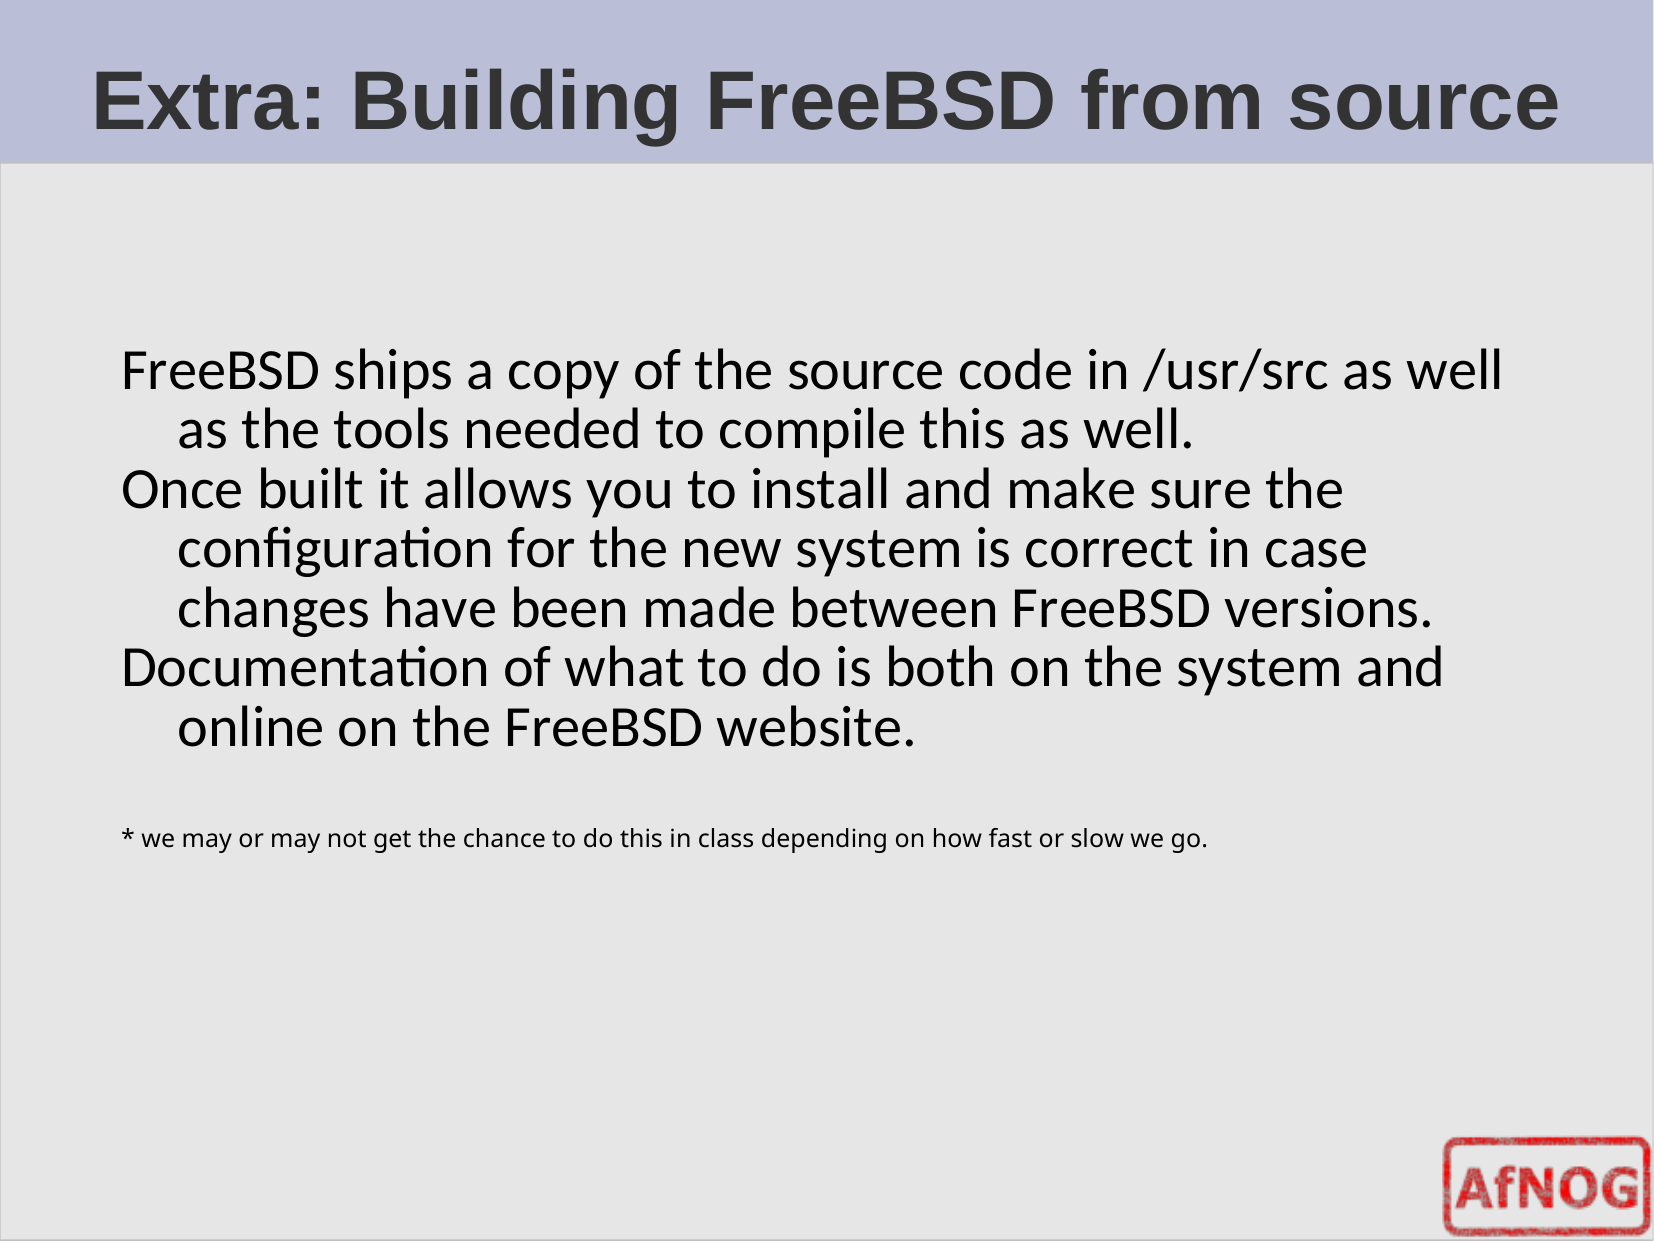

# Extra: Building FreeBSD from source
FreeBSD ships a copy of the source code in /usr/src as well as the tools needed to compile this as well.
Once built it allows you to install and make sure the configuration for the new system is correct in case changes have been made between FreeBSD versions.
Documentation of what to do is both on the system and online on the FreeBSD website.
* we may or may not get the chance to do this in class depending on how fast or slow we go.